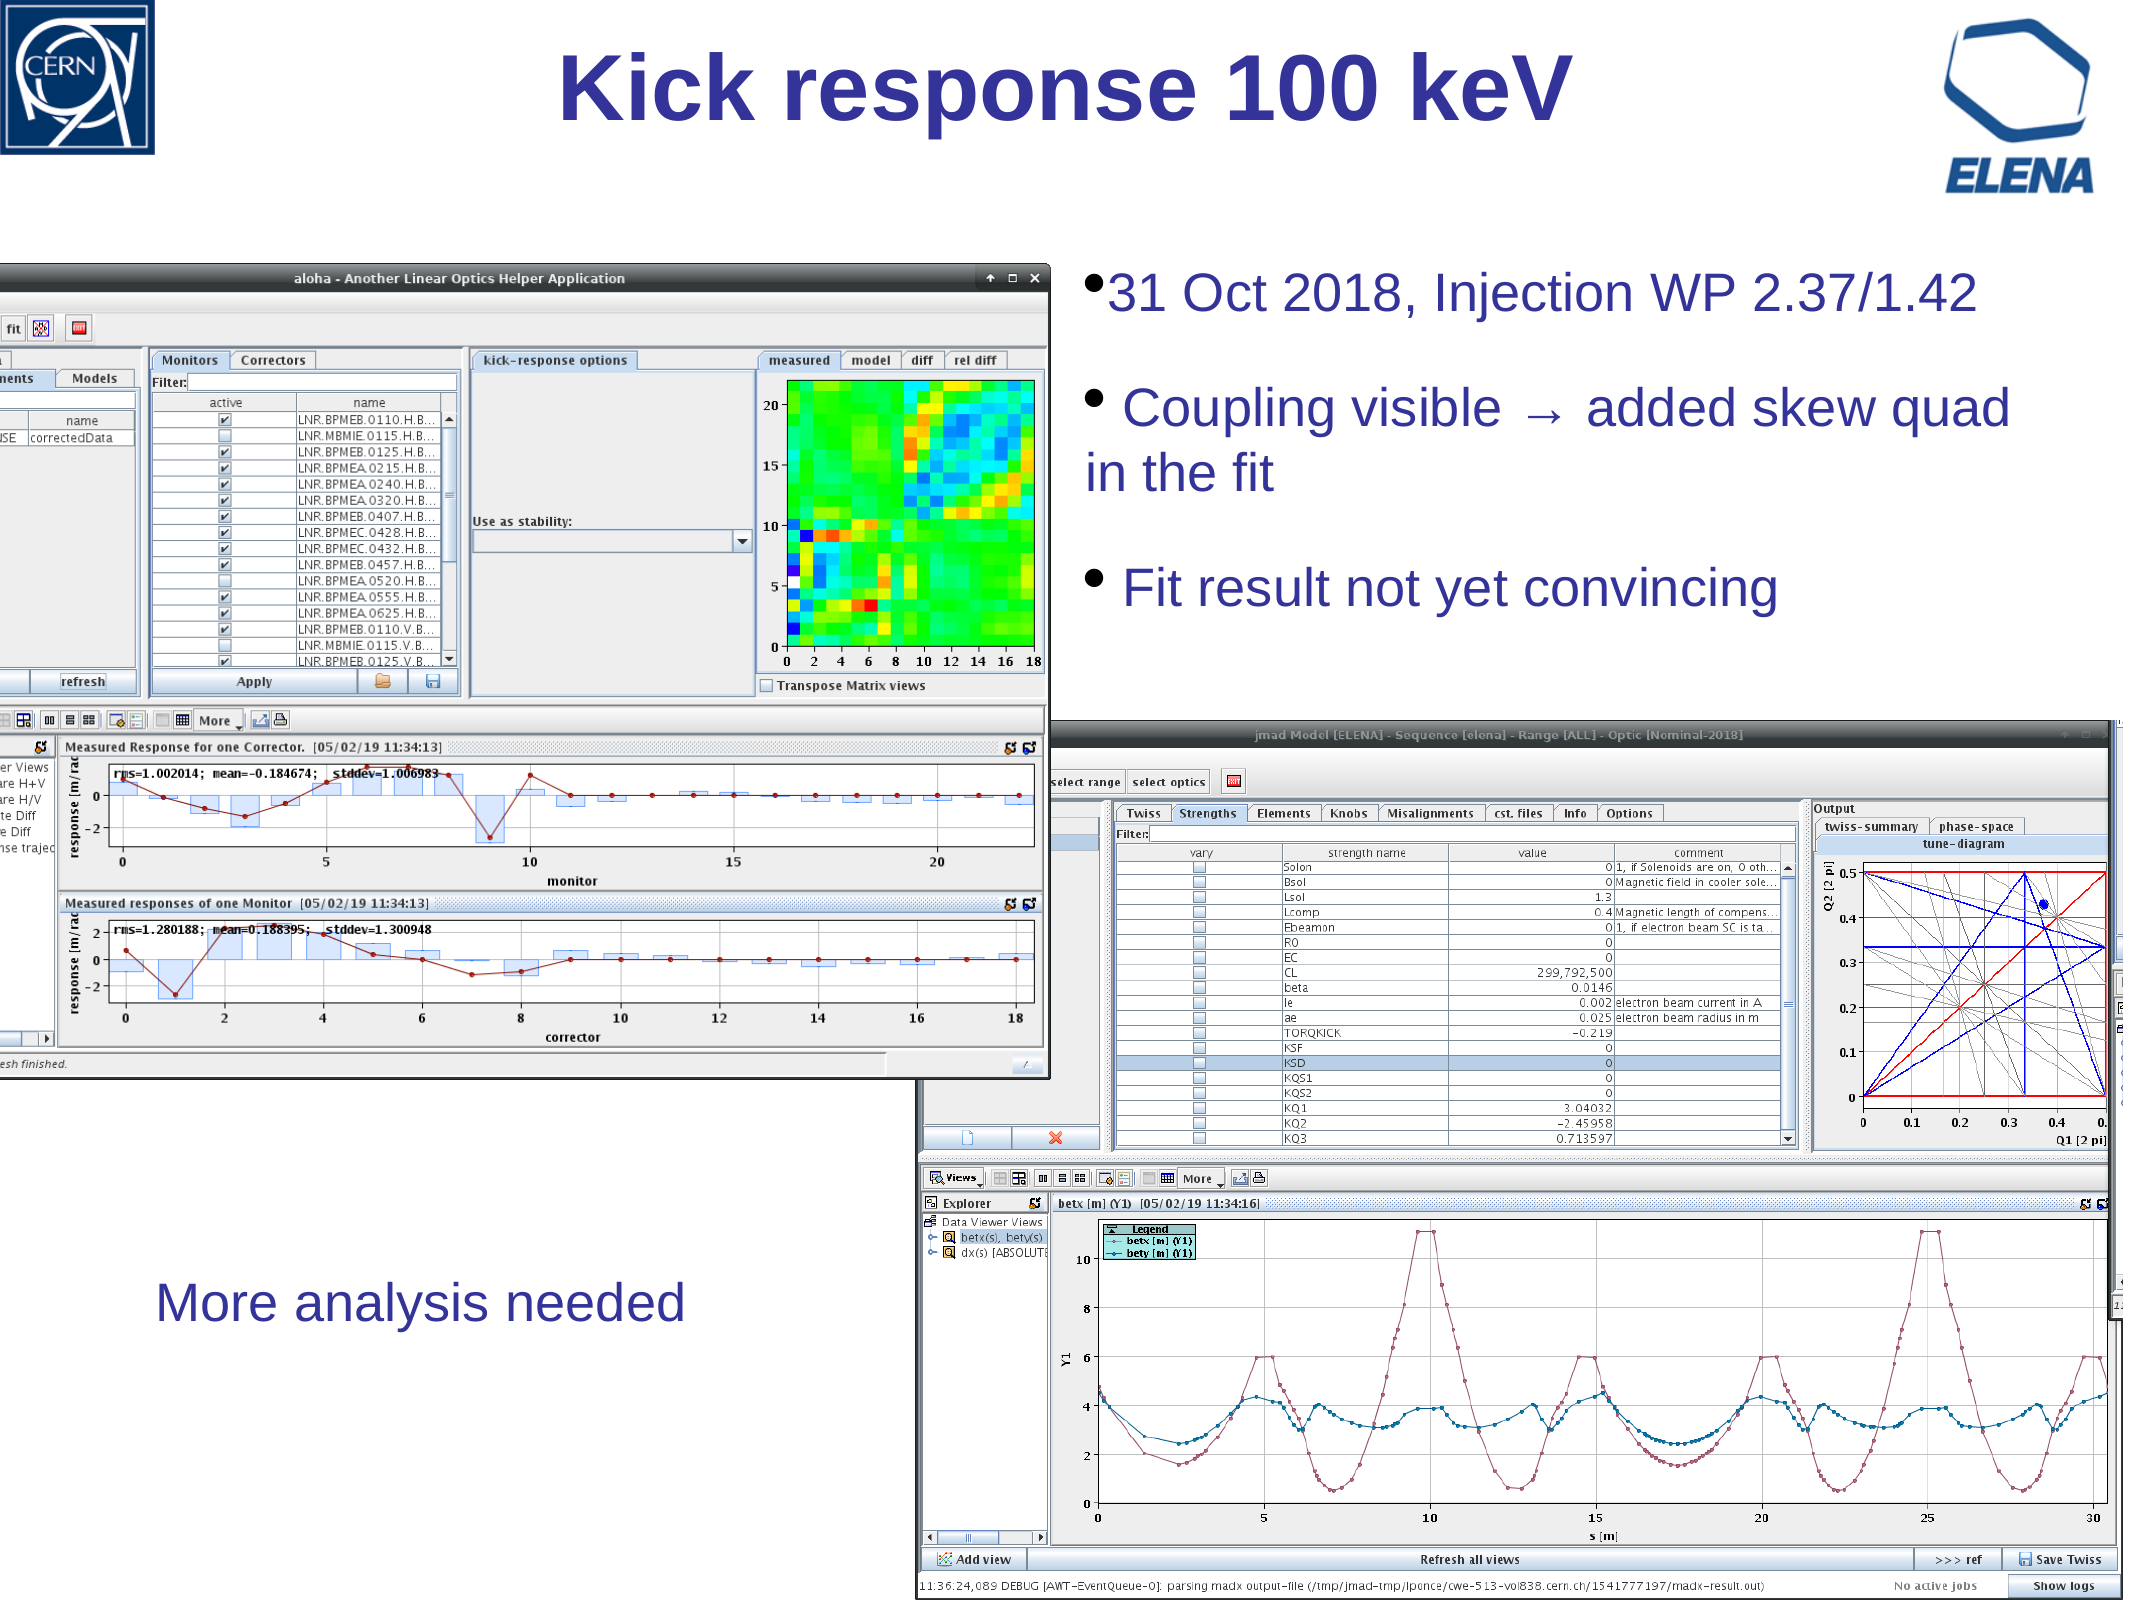

# Kick response 100 keV
31 Oct 2018, Injection WP 2.37/1.42
 Coupling visible → added skew quad in the fit
 Fit result not yet convincing
More analysis needed